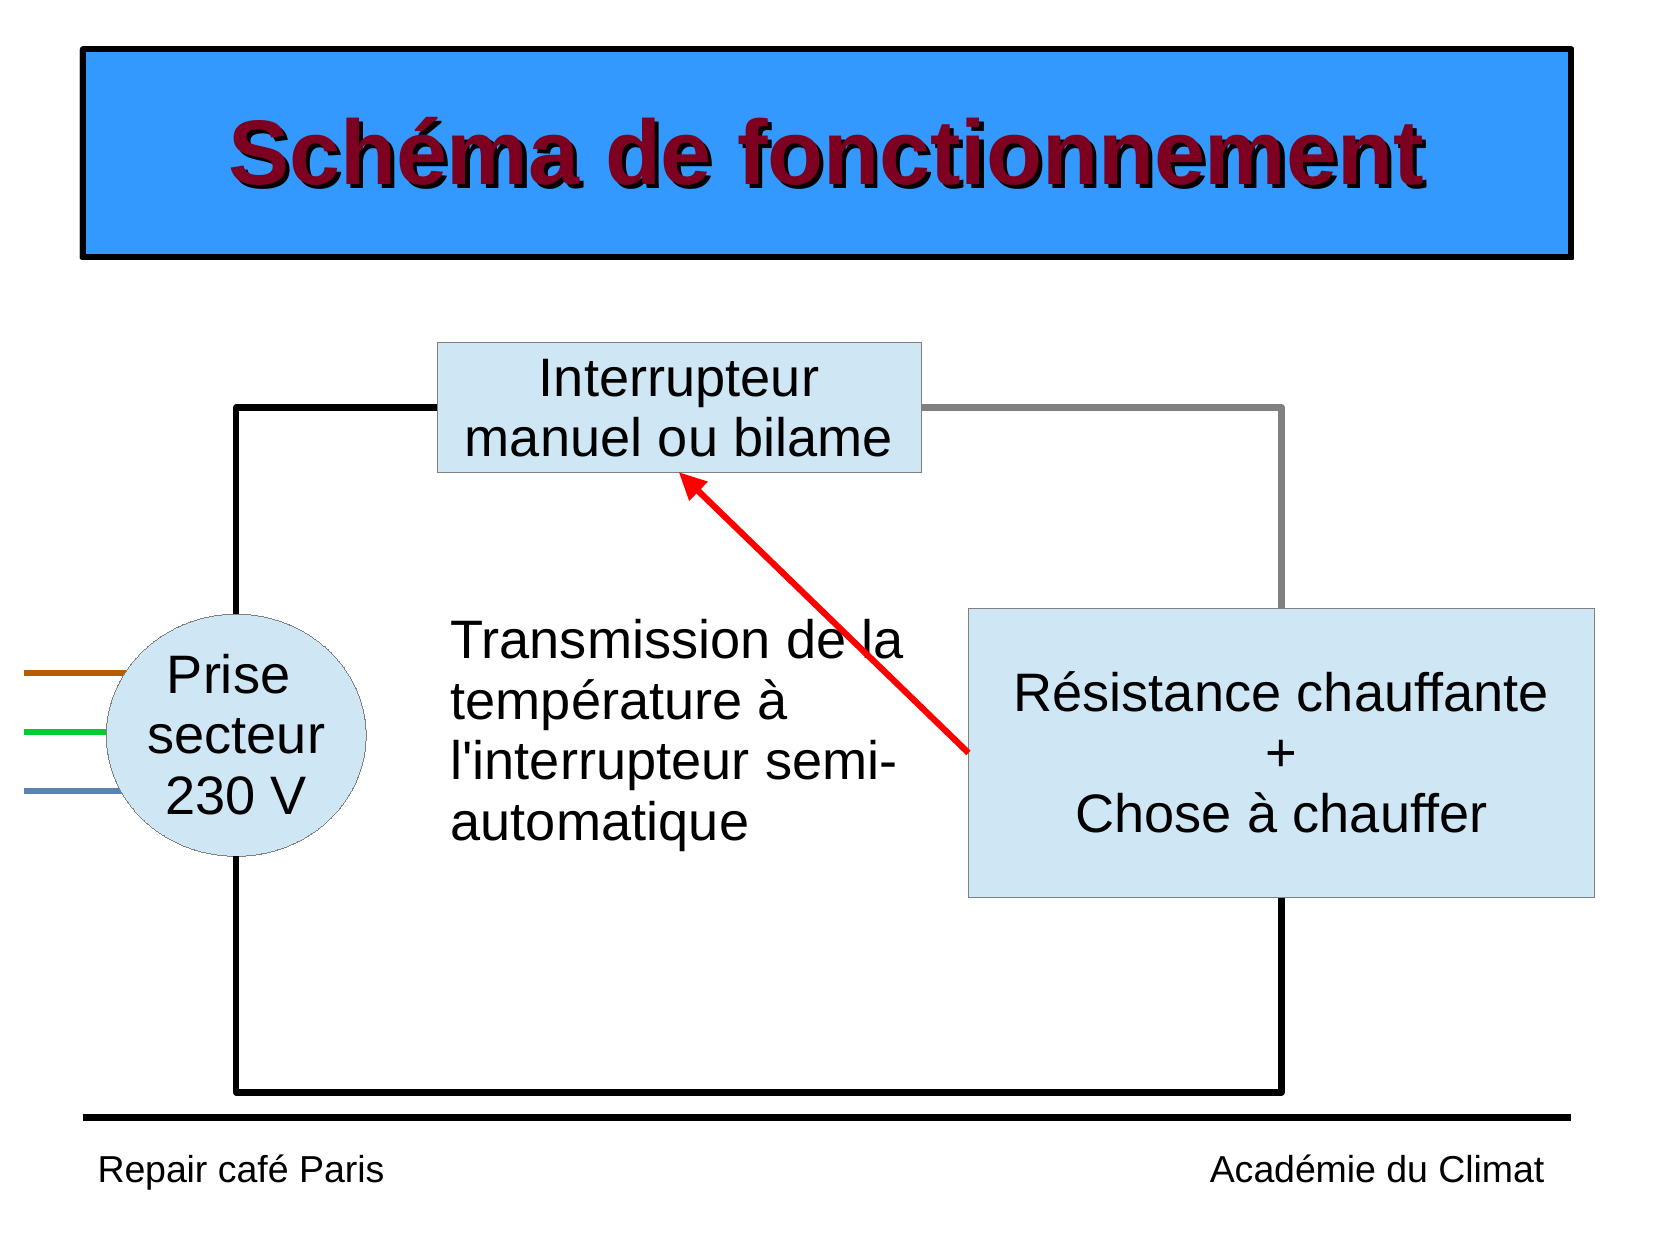

# Schéma de fonctionnement
Interrupteur
manuel ou bilame
Transmission de la température à l'interrupteur semi-automatique
Résistance chauffante
+
Chose à chauffer
Prise
secteur
230 V
Repair café Paris	Académie du Climat